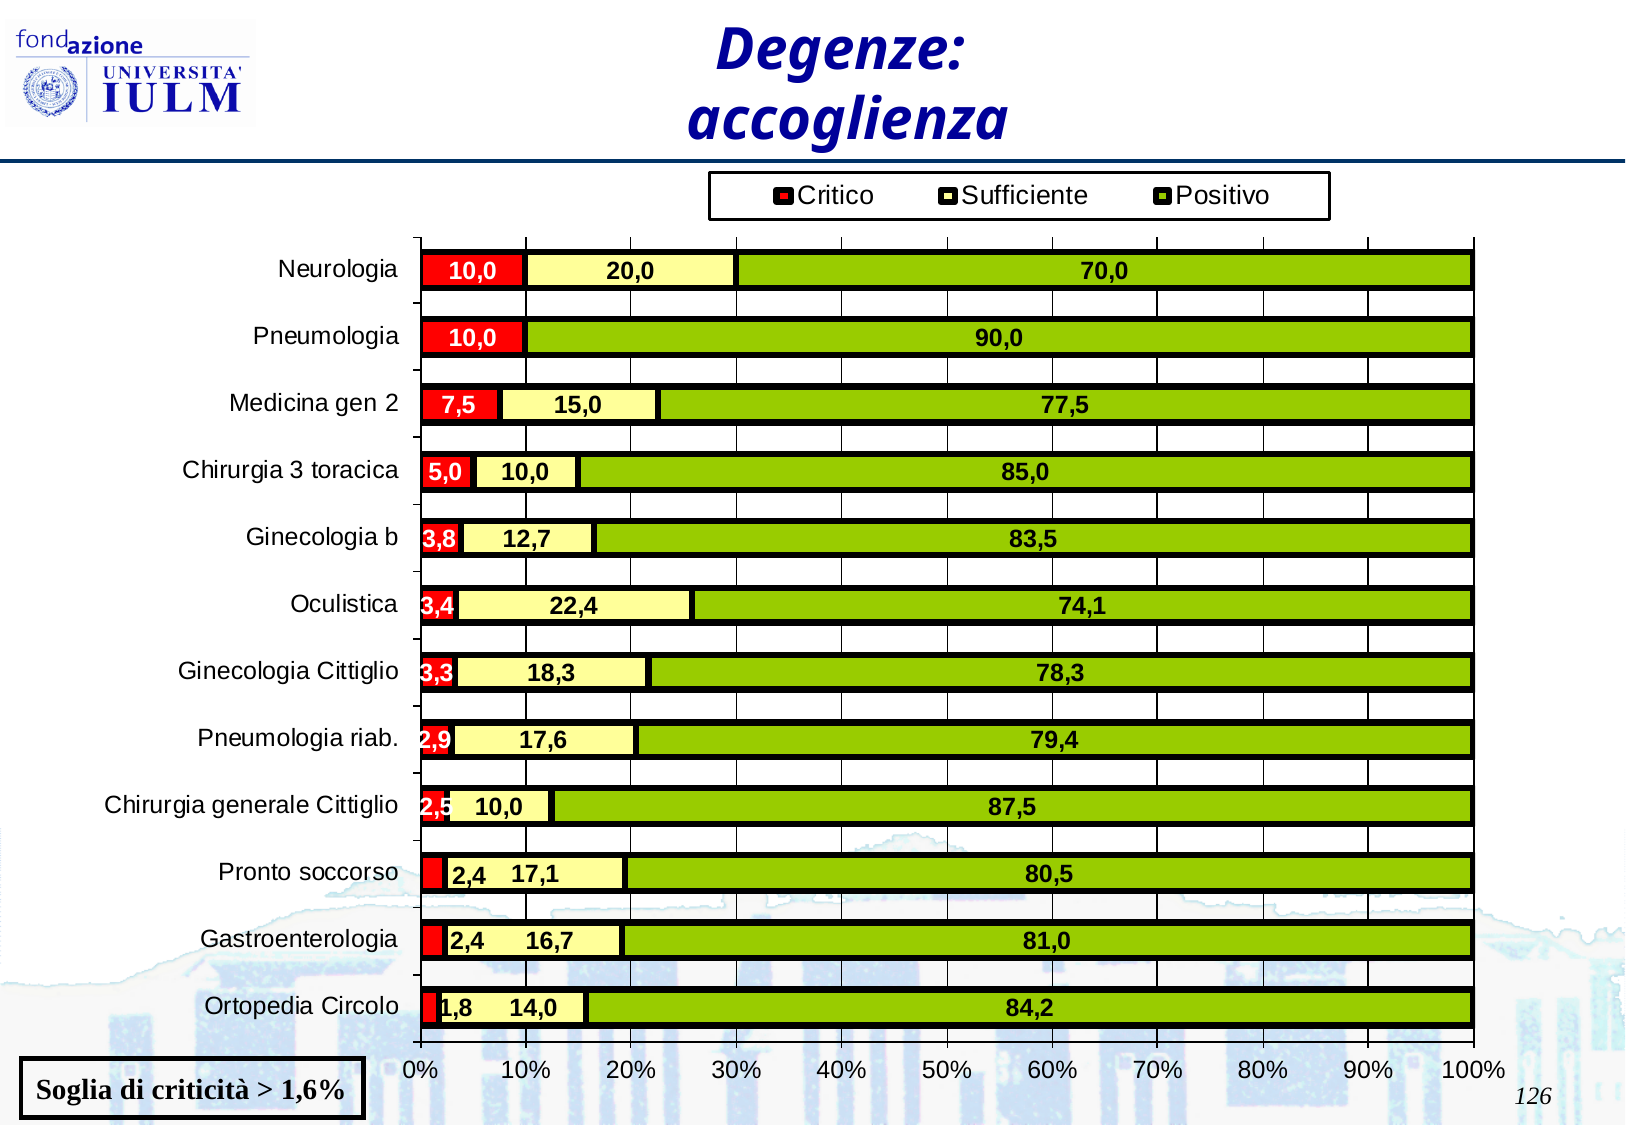

Degenze:
accoglienza
Soglia di criticità > 1,6%